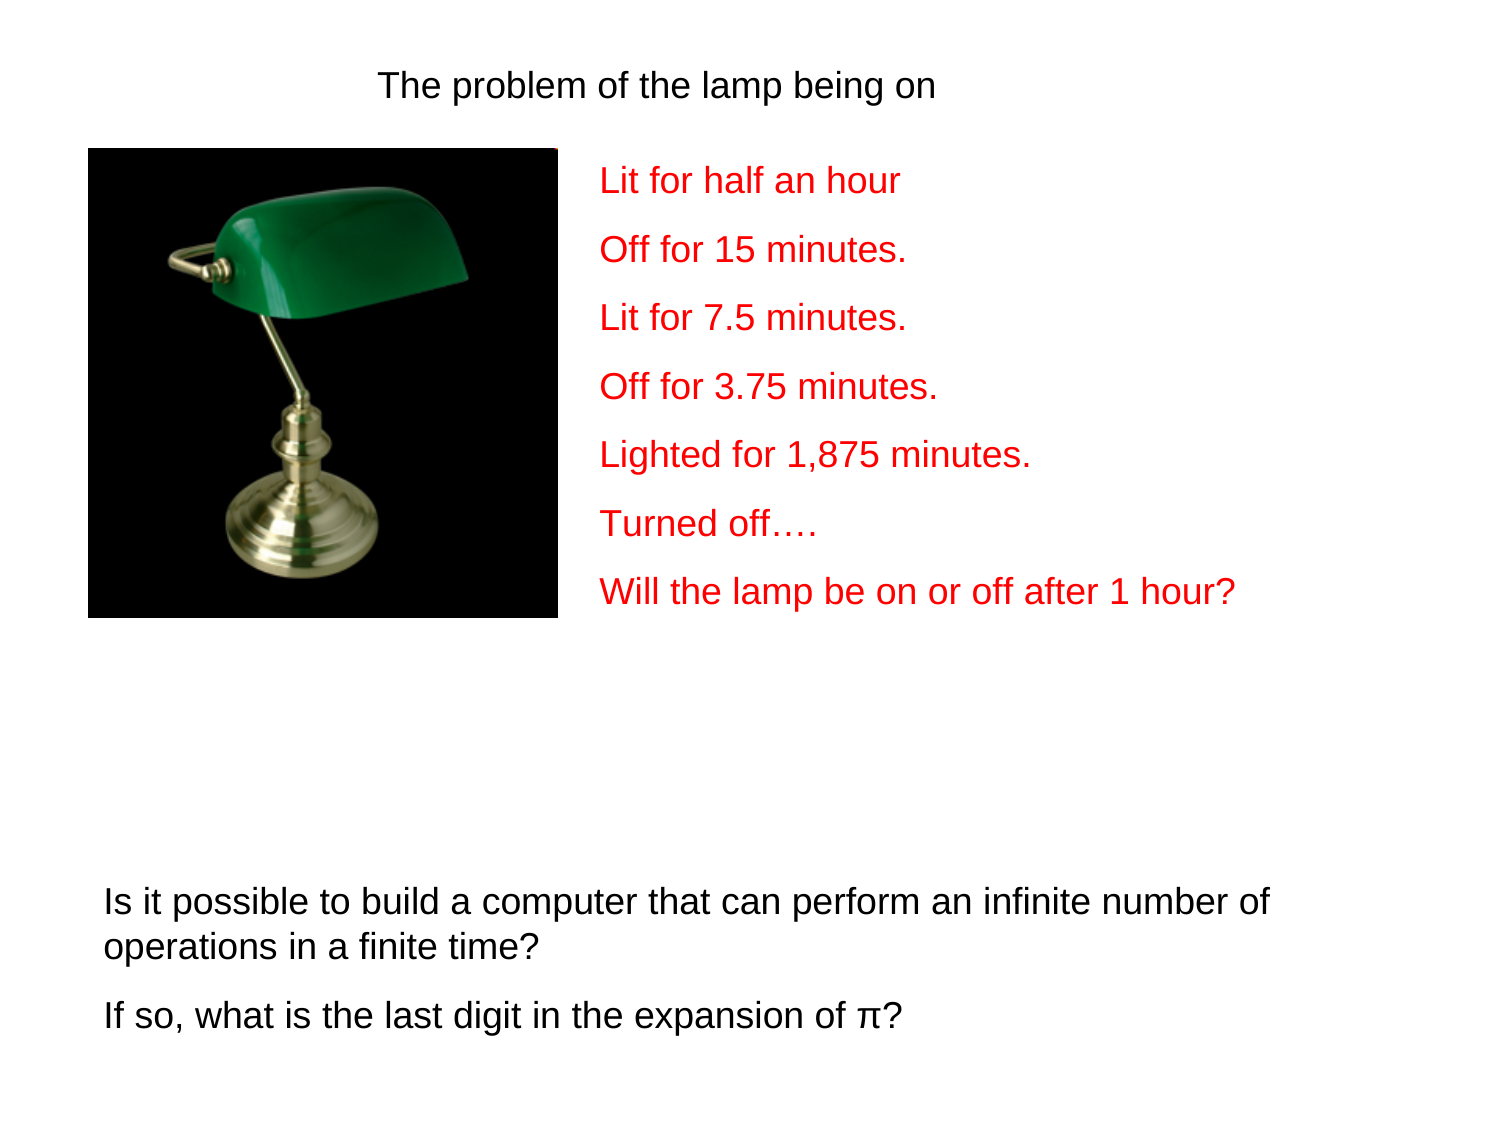

The problem of the lamp being on
Lit for half an hour
Off for 15 minutes.
Lit for 7.5 minutes.
Off for 3.75 minutes.
Lighted for 1,875 minutes.
Turned off….
Will the lamp be on or off after 1 hour?
Is it possible to build a computer that can perform an infinite number of operations in a finite time?
If so, what is the last digit in the expansion of π?